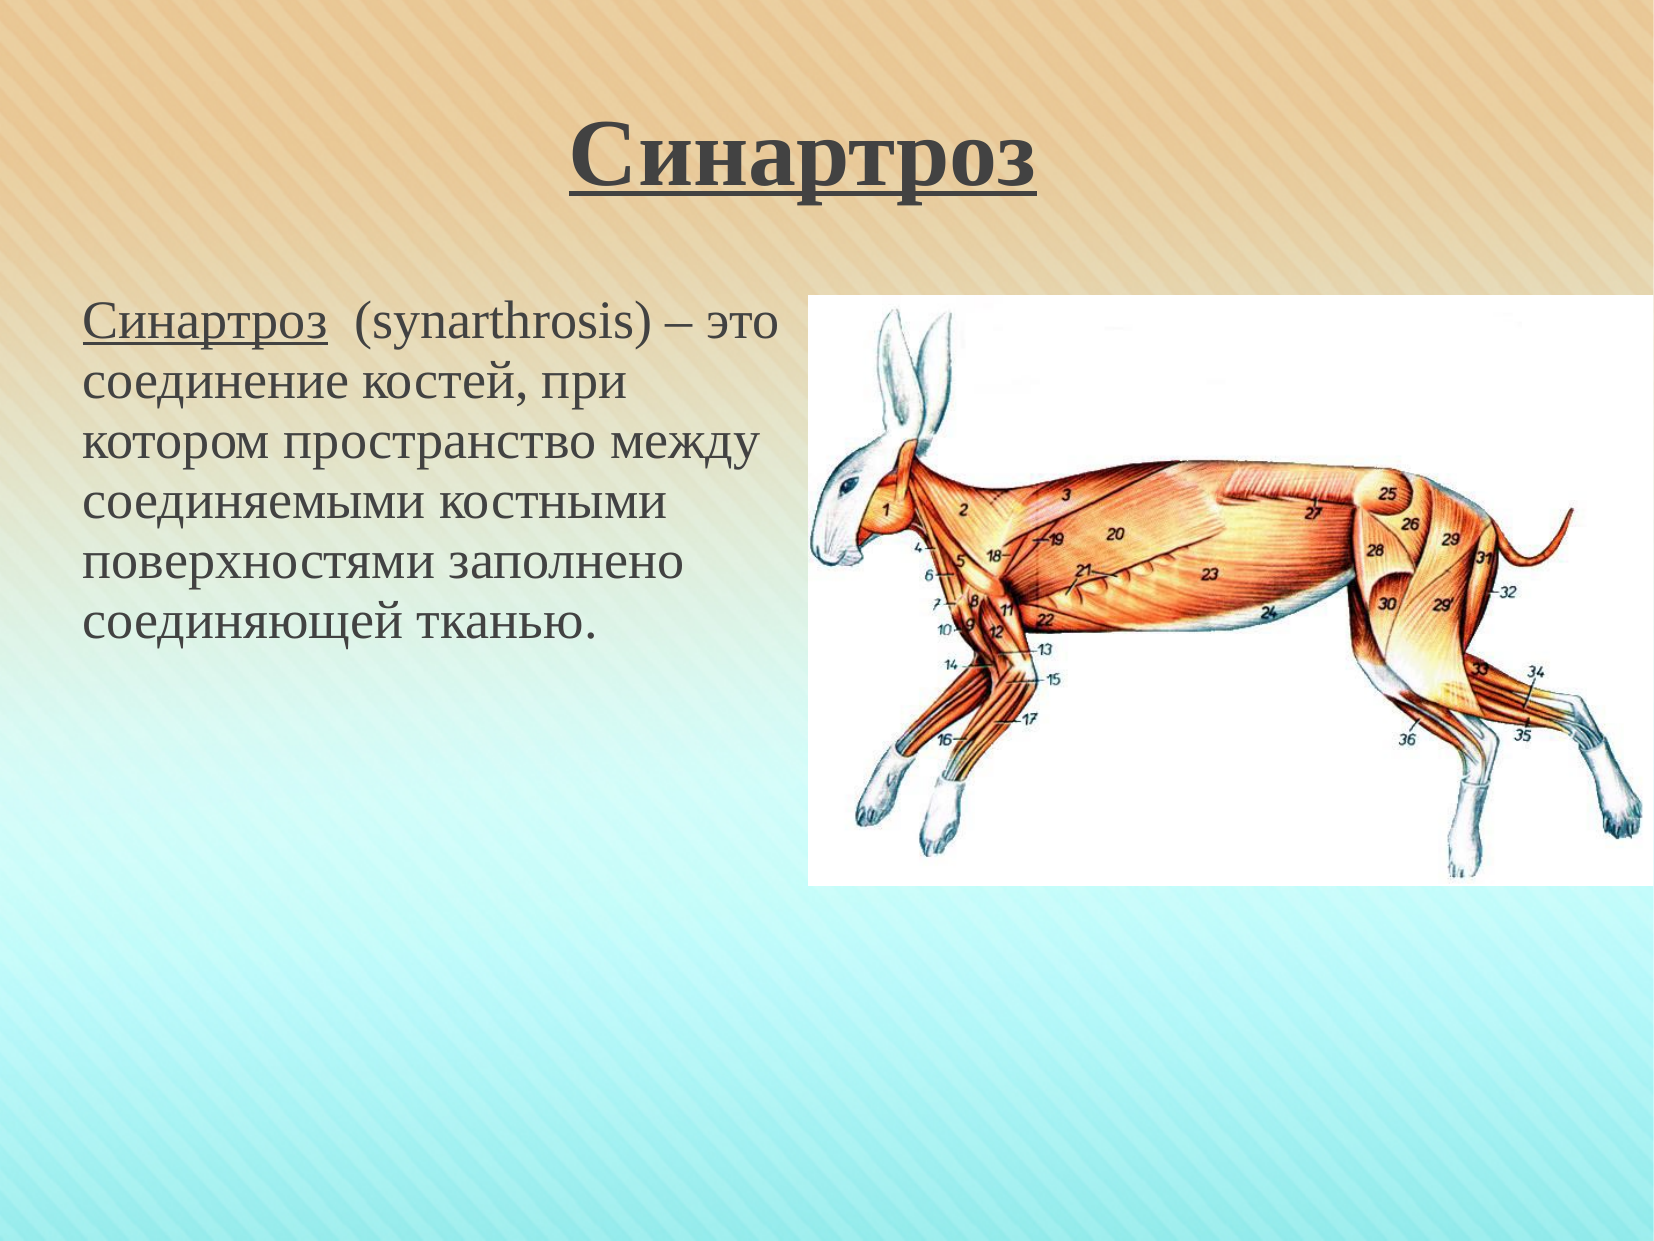

# Синартроз
Синартроз  (synarthrosis) – это соединение костей, при котором пространство между соединяемыми костными поверхностями заполнено соединяющей тканью.